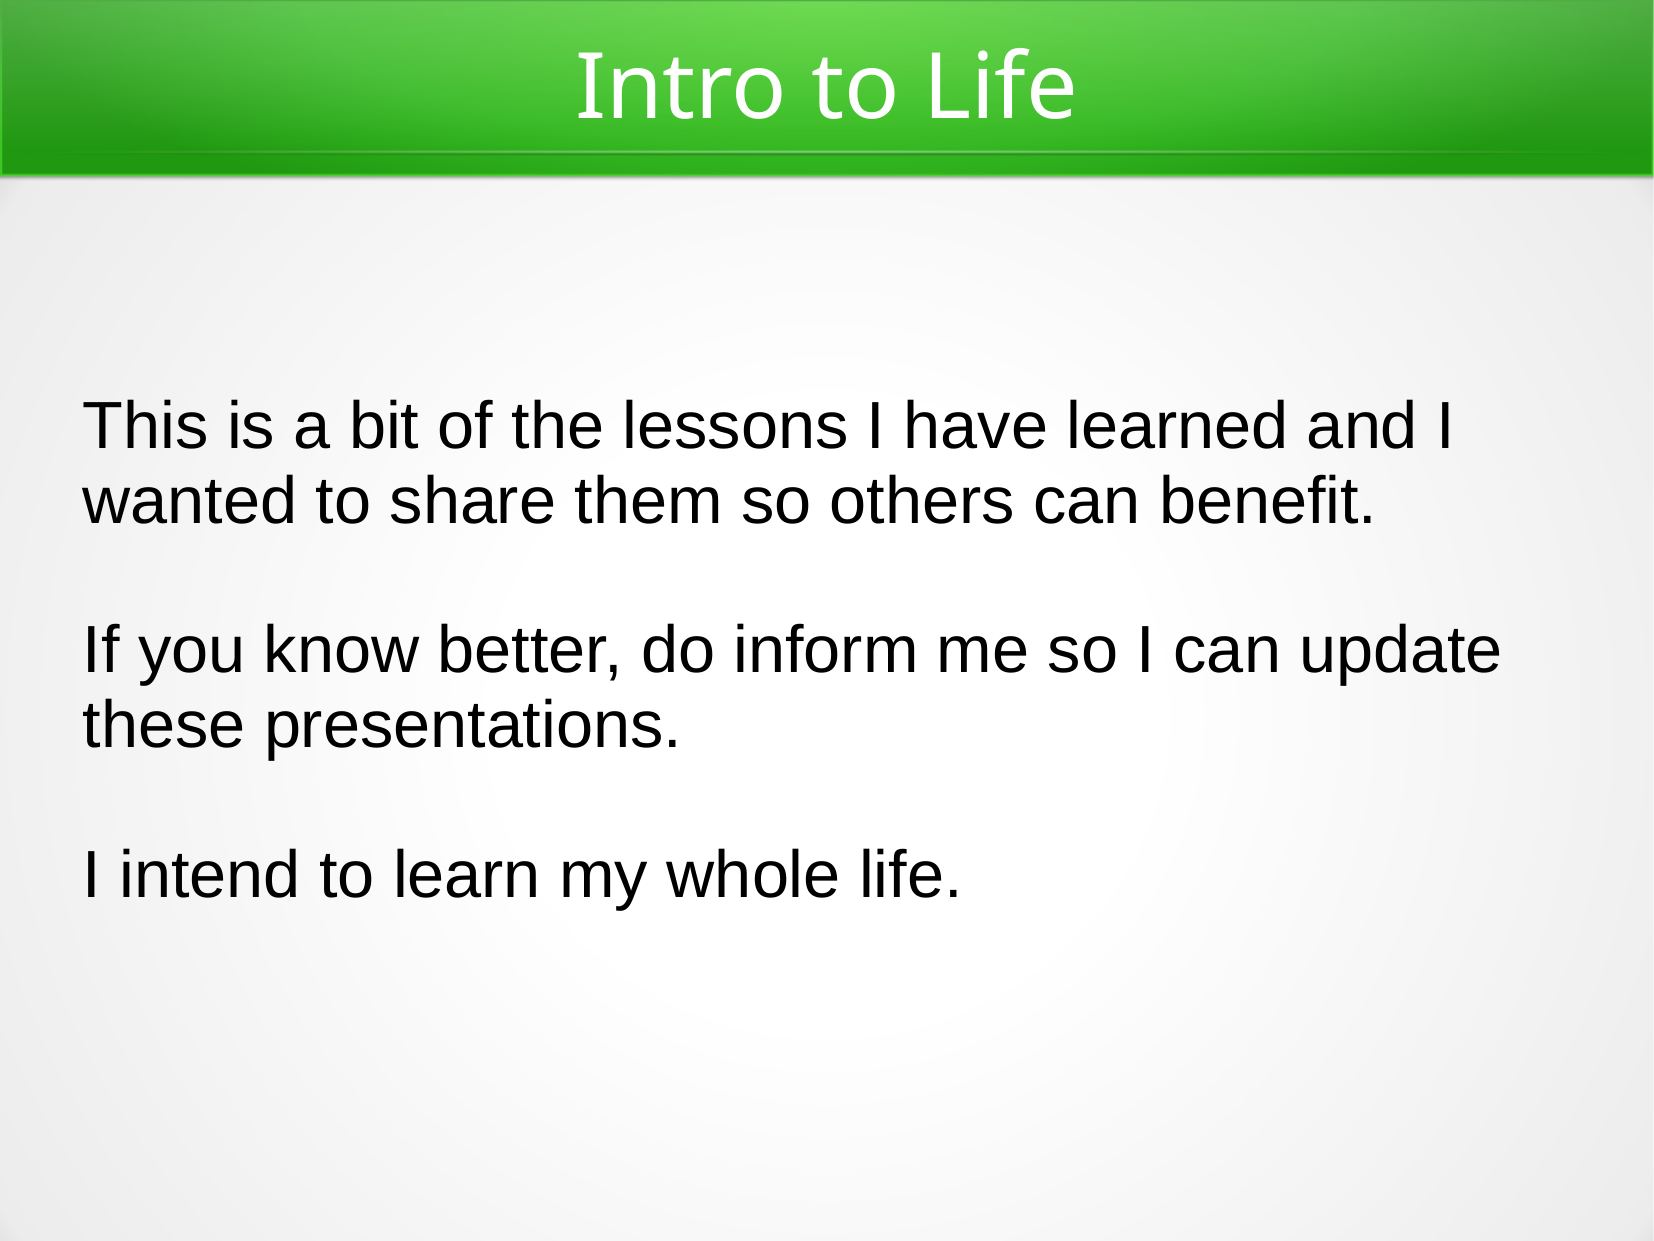

# Intro to Life
This is a bit of the lessons I have learned and I wanted to share them so others can benefit.
If you know better, do inform me so I can update these presentations.
I intend to learn my whole life.